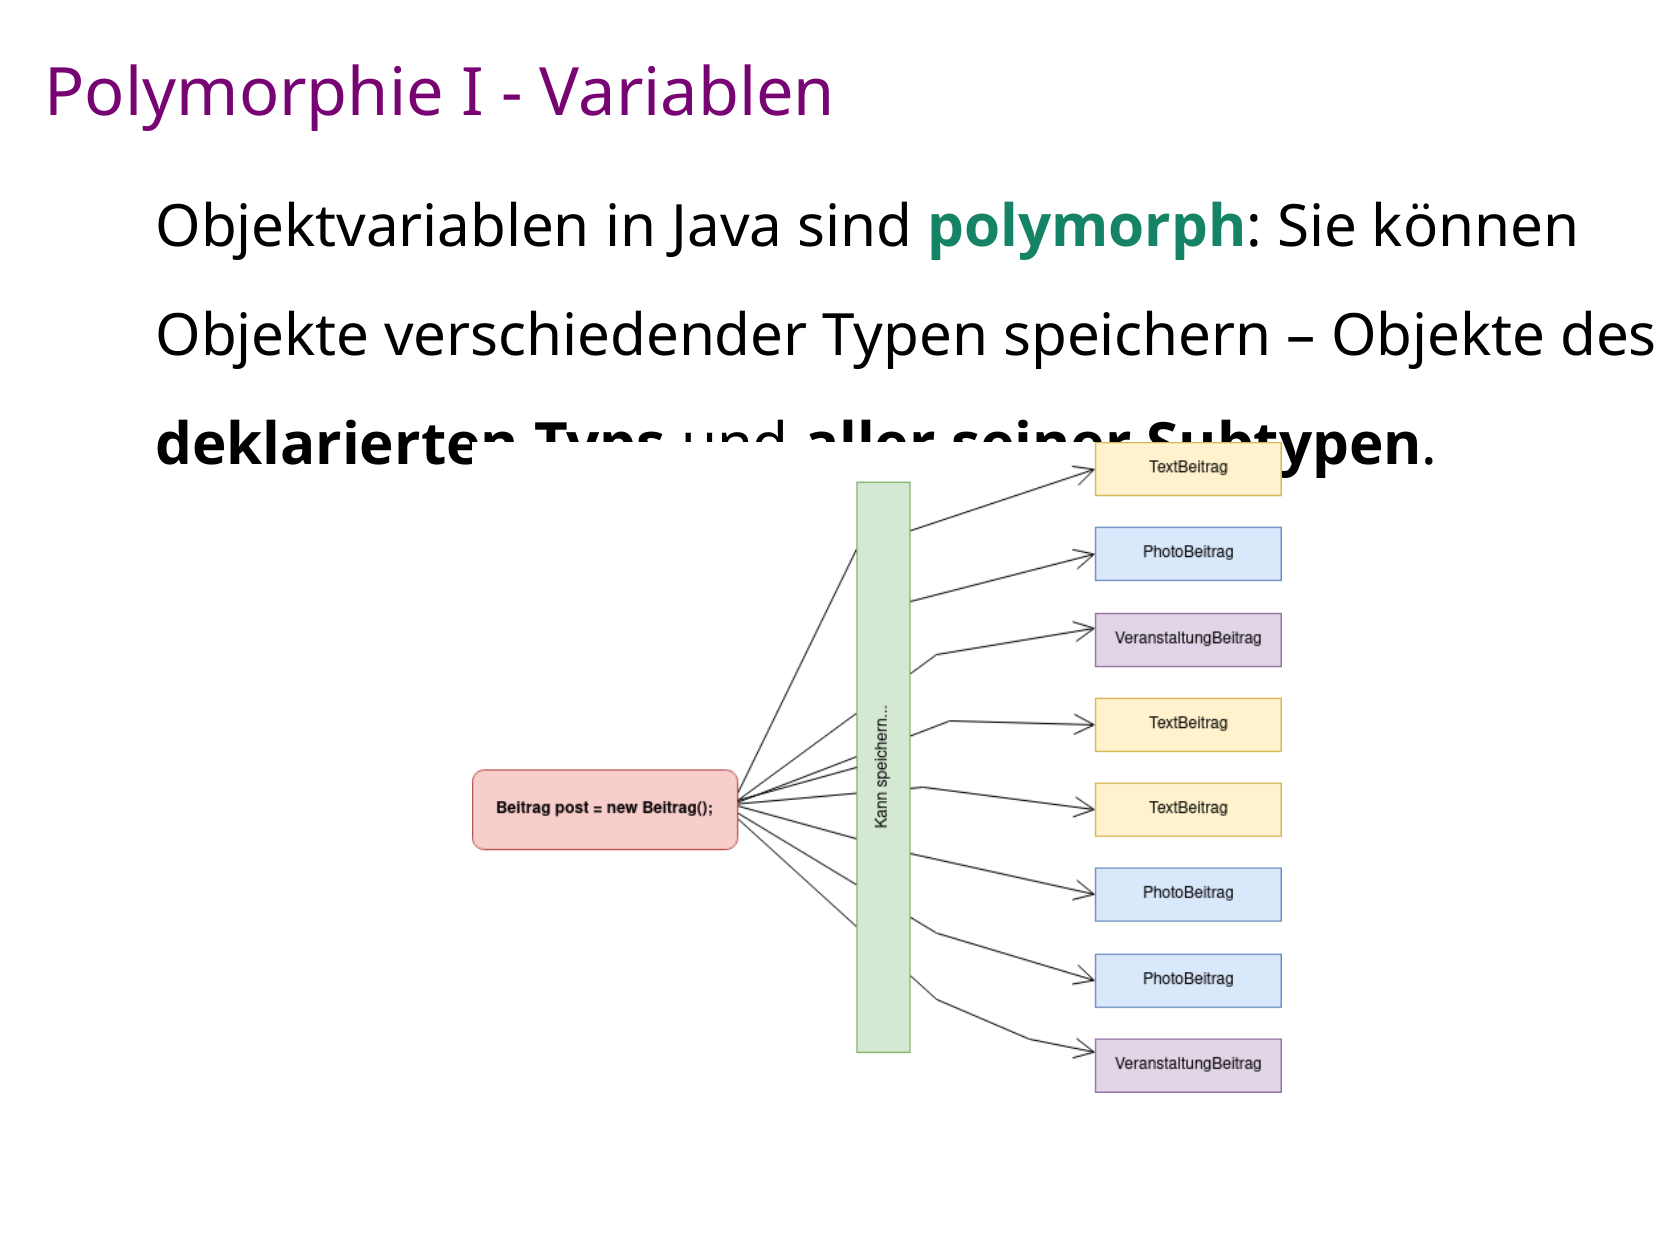

# Polymorphie I - Variablen
Objektvariablen in Java sind polymorph: Sie können
Objekte verschiedender Typen speichern – Objekte des
deklarierten Typs und aller seiner Subtypen.